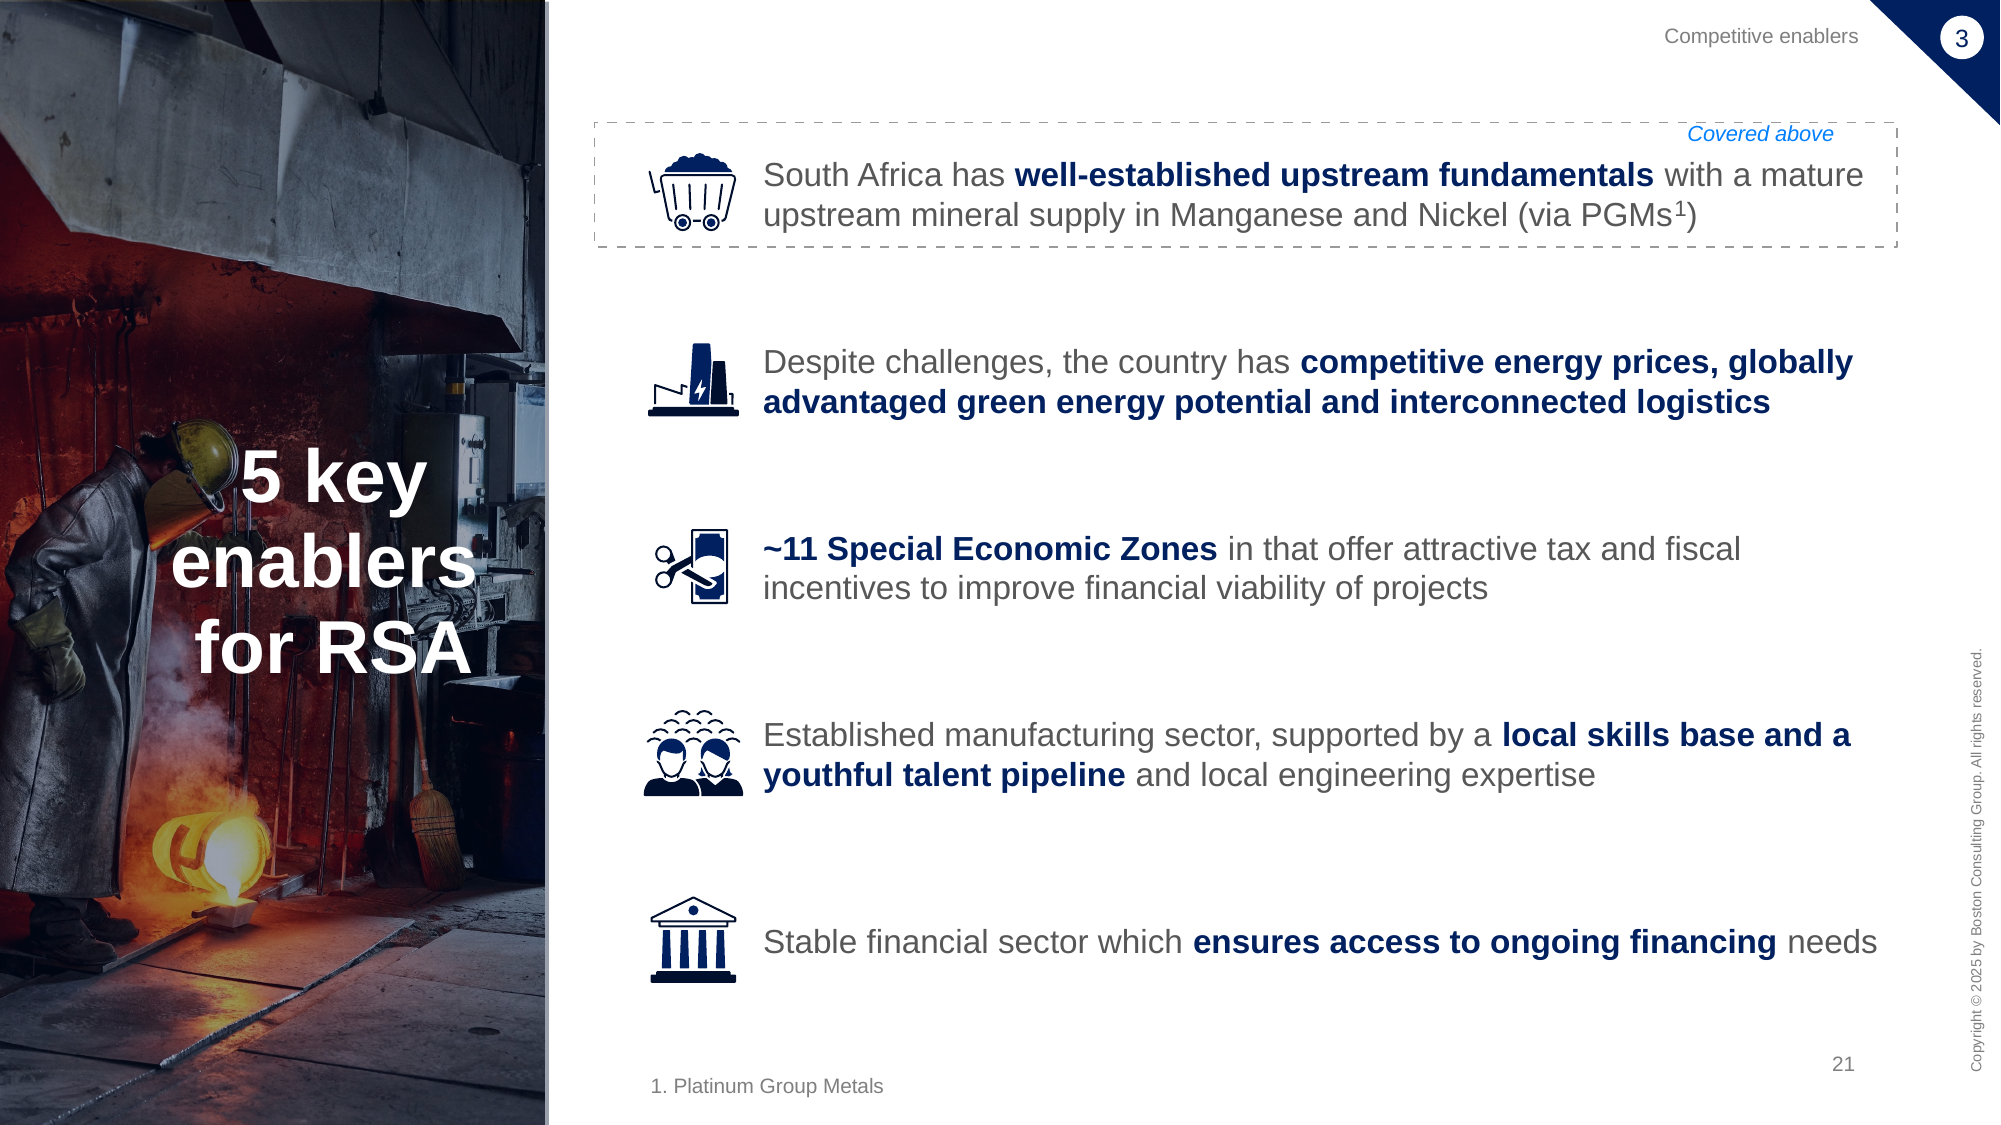

Competitive enablers
3
Covered above
South Africa has well-established upstream fundamentals with a mature upstream mineral supply in Manganese and Nickel (via PGMs1)
Despite challenges, the country has competitive energy prices, globally advantaged green energy potential and interconnected logistics
 5 key
enablers
for RSA
~11 Special Economic Zones in that offer attractive tax and fiscal incentives to improve financial viability of projects
Established manufacturing sector, supported by a local skills base and a youthful talent pipeline and local engineering expertise
Stable financial sector which ensures access to ongoing financing needs
1. Platinum Group Metals